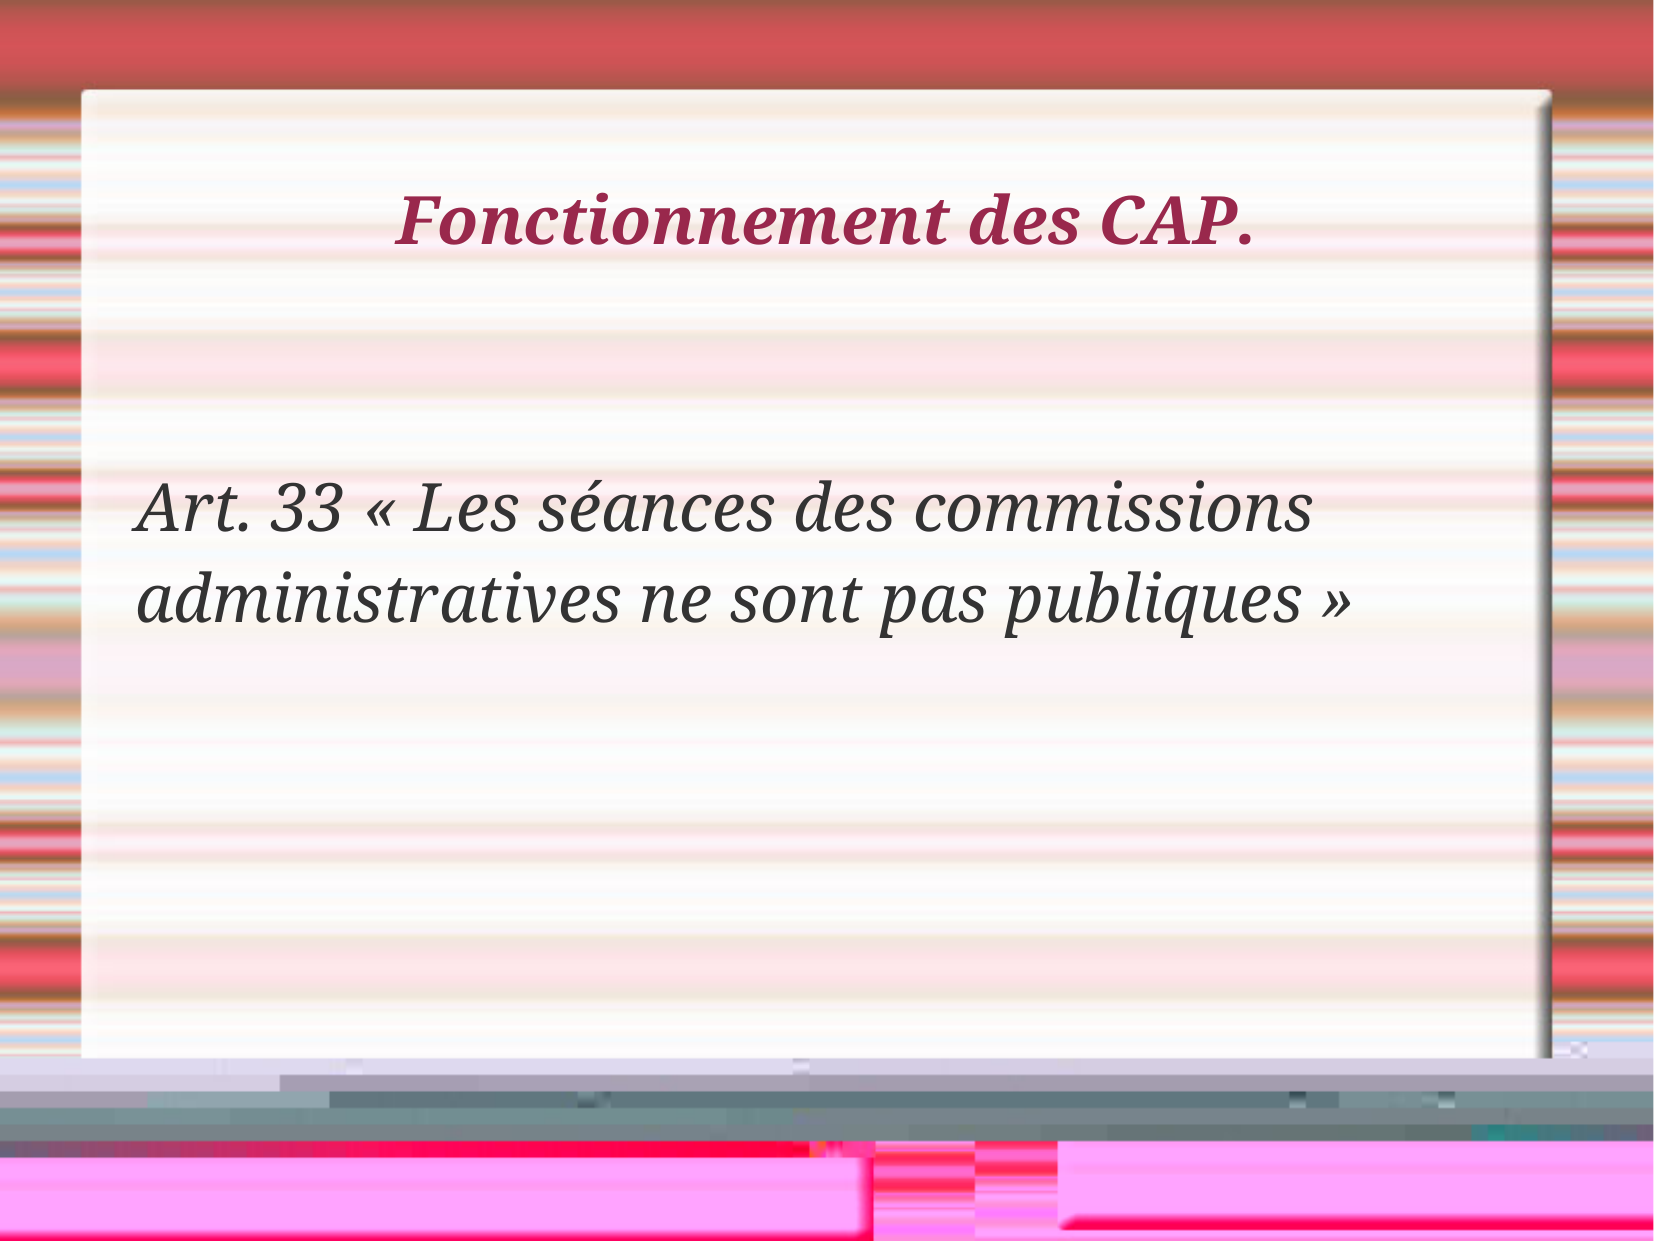

# Fonctionnement des CAP.
Art. 33 « Les séances des commissions administratives ne sont pas publiques »